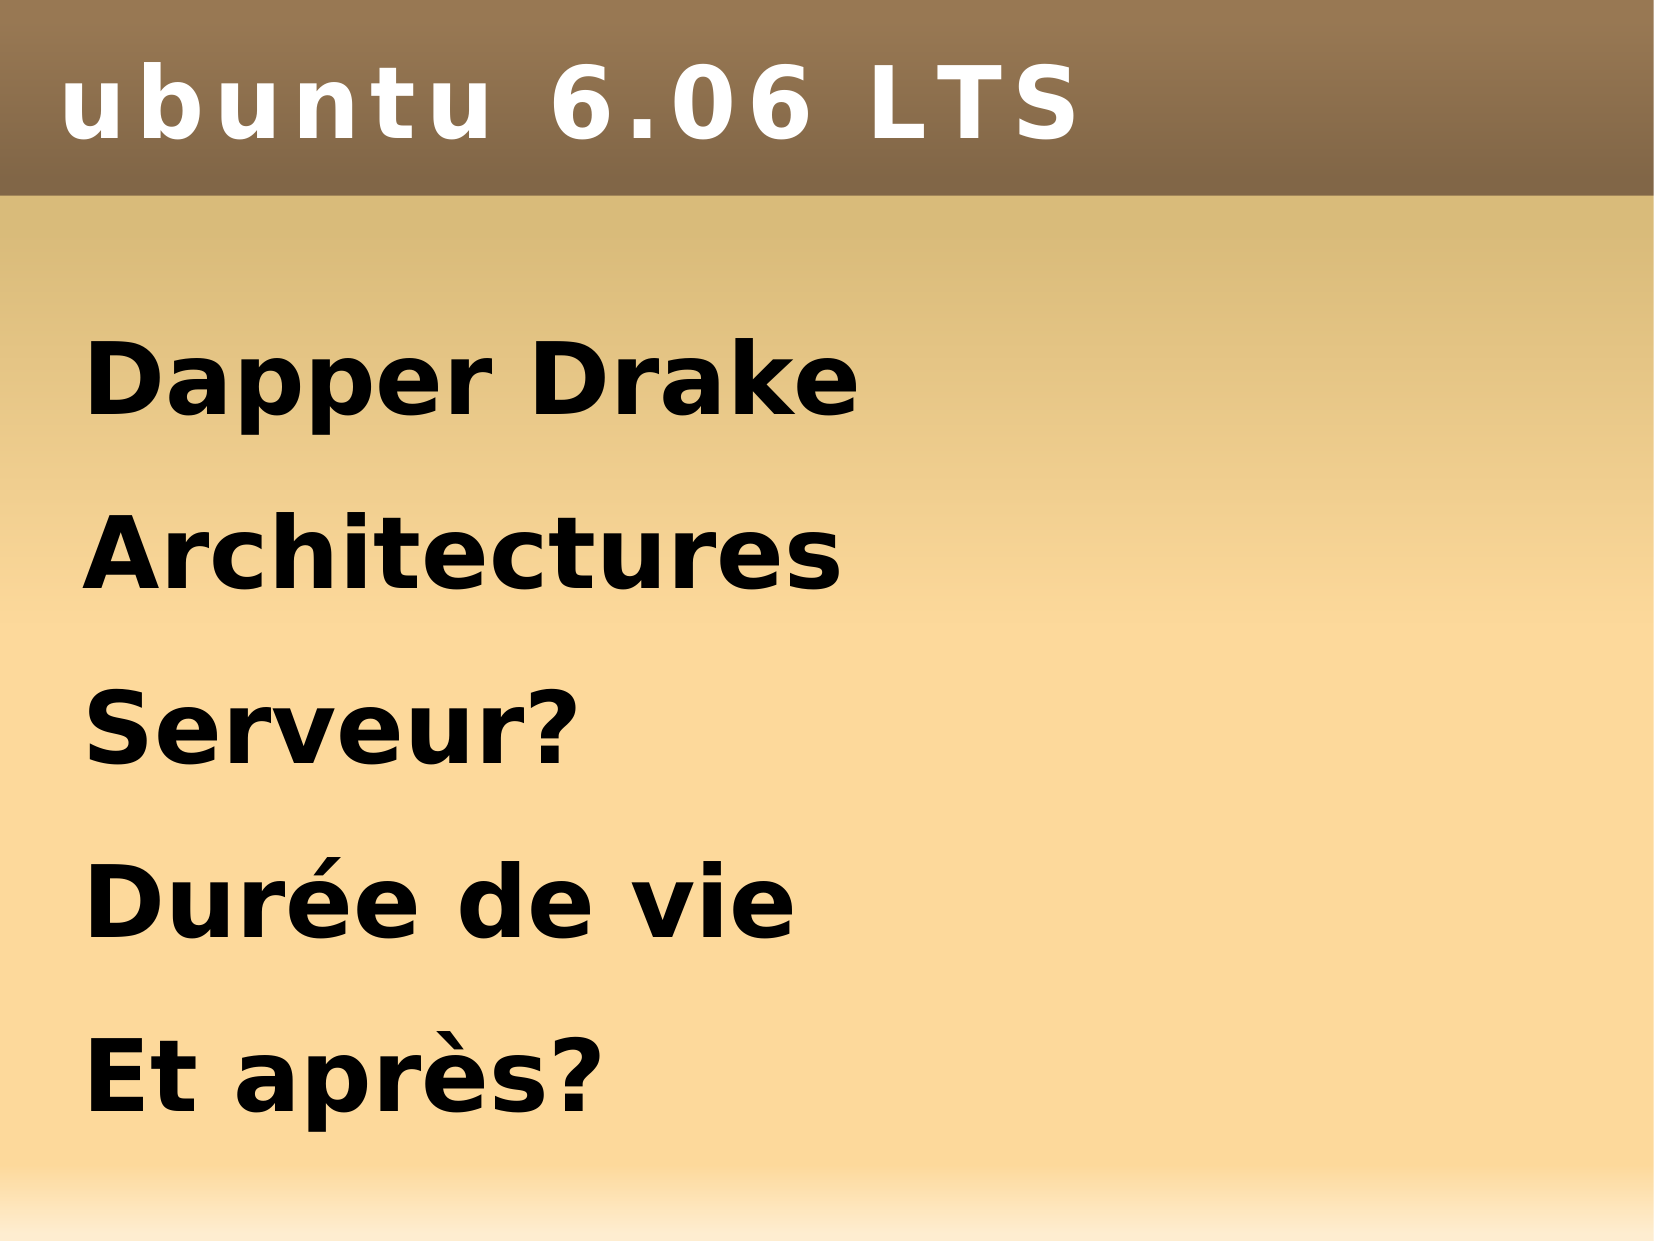

# ubuntu 6.06 LTS
Dapper Drake
Architectures
Serveur?
Durée de vie
Et après?